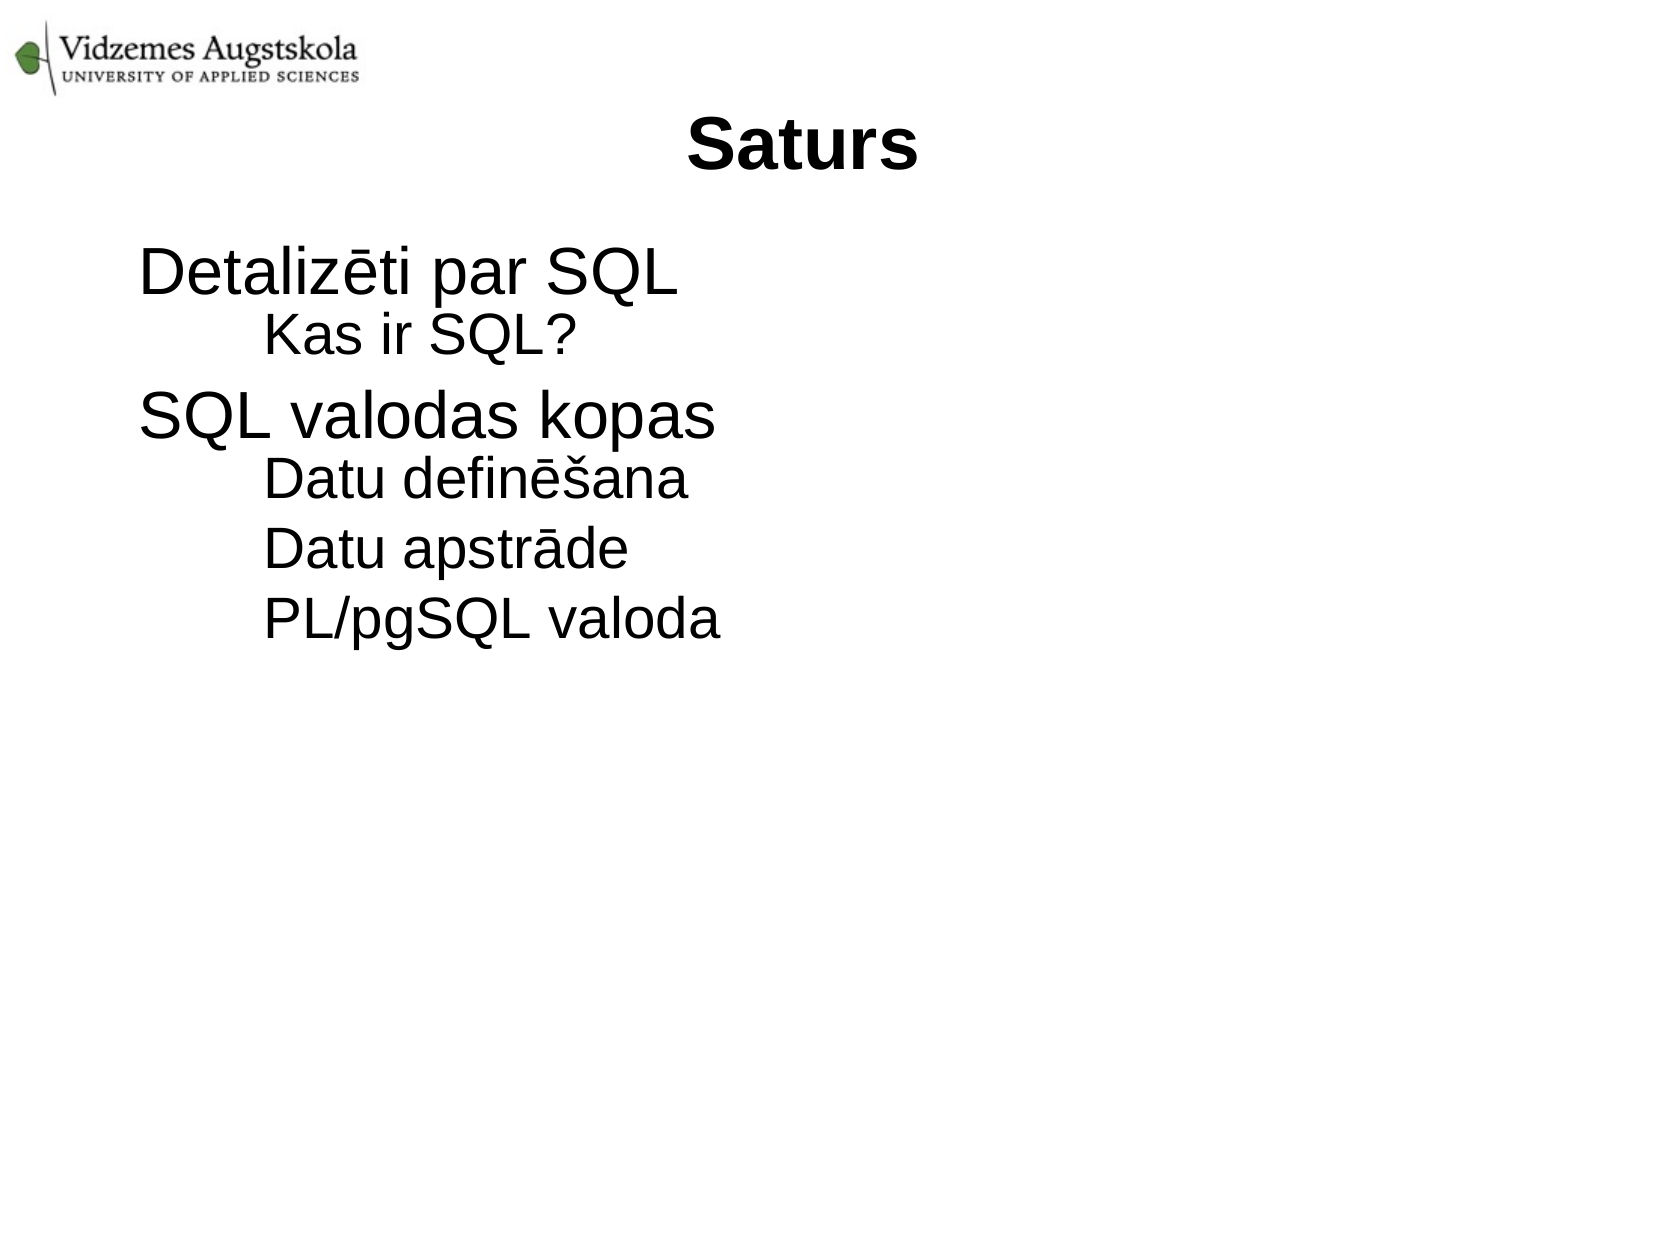

# Saturs
Detalizēti par SQL
Kas ir SQL?
SQL valodas kopas
Datu definēšana
Datu apstrāde
PL/pgSQL valoda